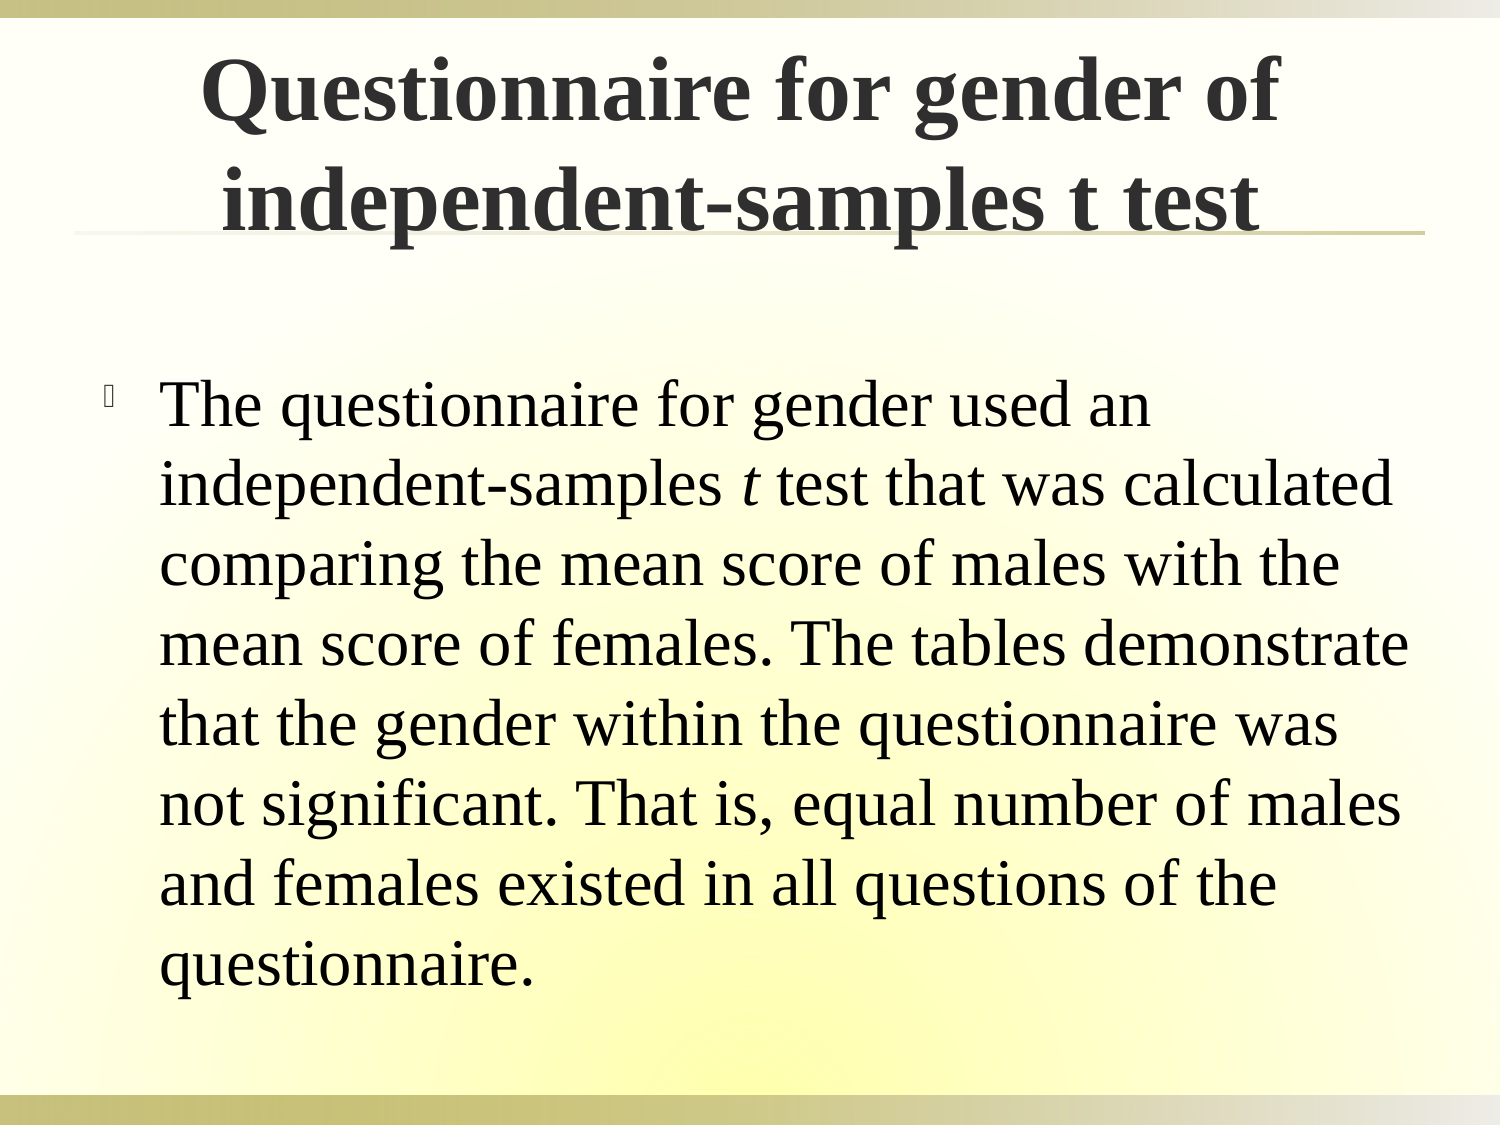

# Questionnaire for gender of independent-samples t test
The questionnaire for gender used an independent-samples t test that was calculated comparing the mean score of males with the mean score of females. The tables demonstrate that the gender within the questionnaire was not significant. That is, equal number of males and females existed in all questions of the questionnaire.